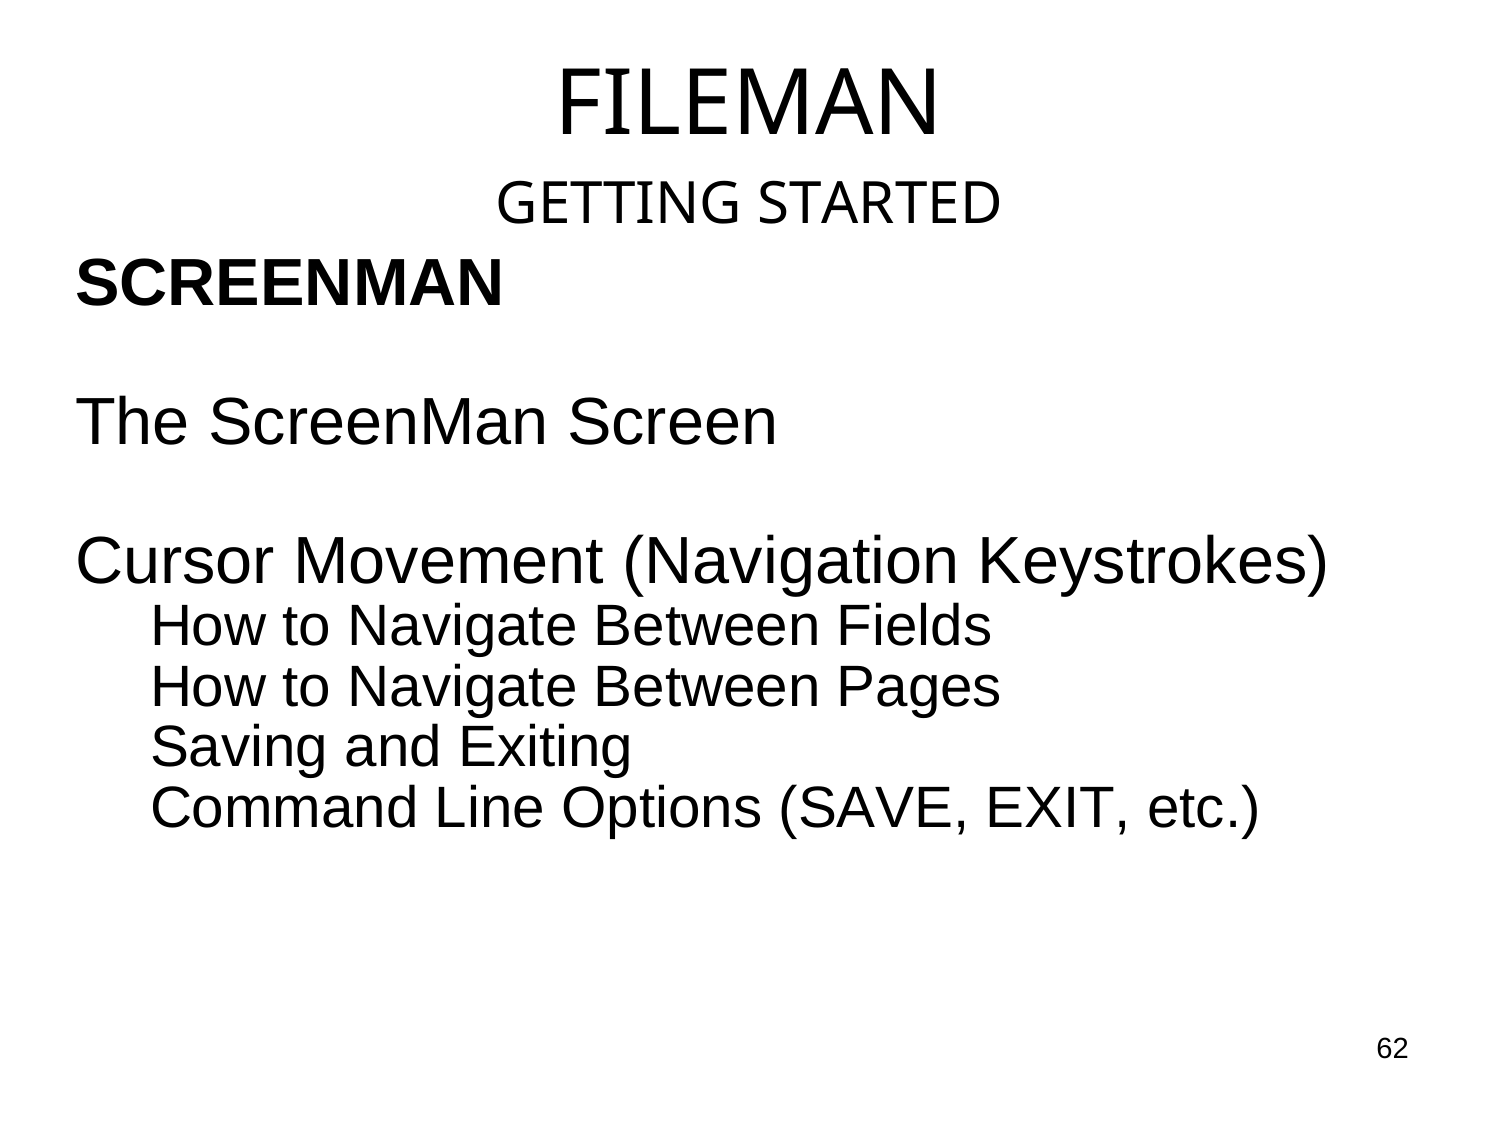

# FILEMAN GETTING STARTED
SCREENMAN
The ScreenMan Screen
Cursor Movement (Navigation Keystrokes)
How to Navigate Between Fields
How to Navigate Between Pages
Saving and Exiting
Command Line Options (SAVE, EXIT, etc.)
62